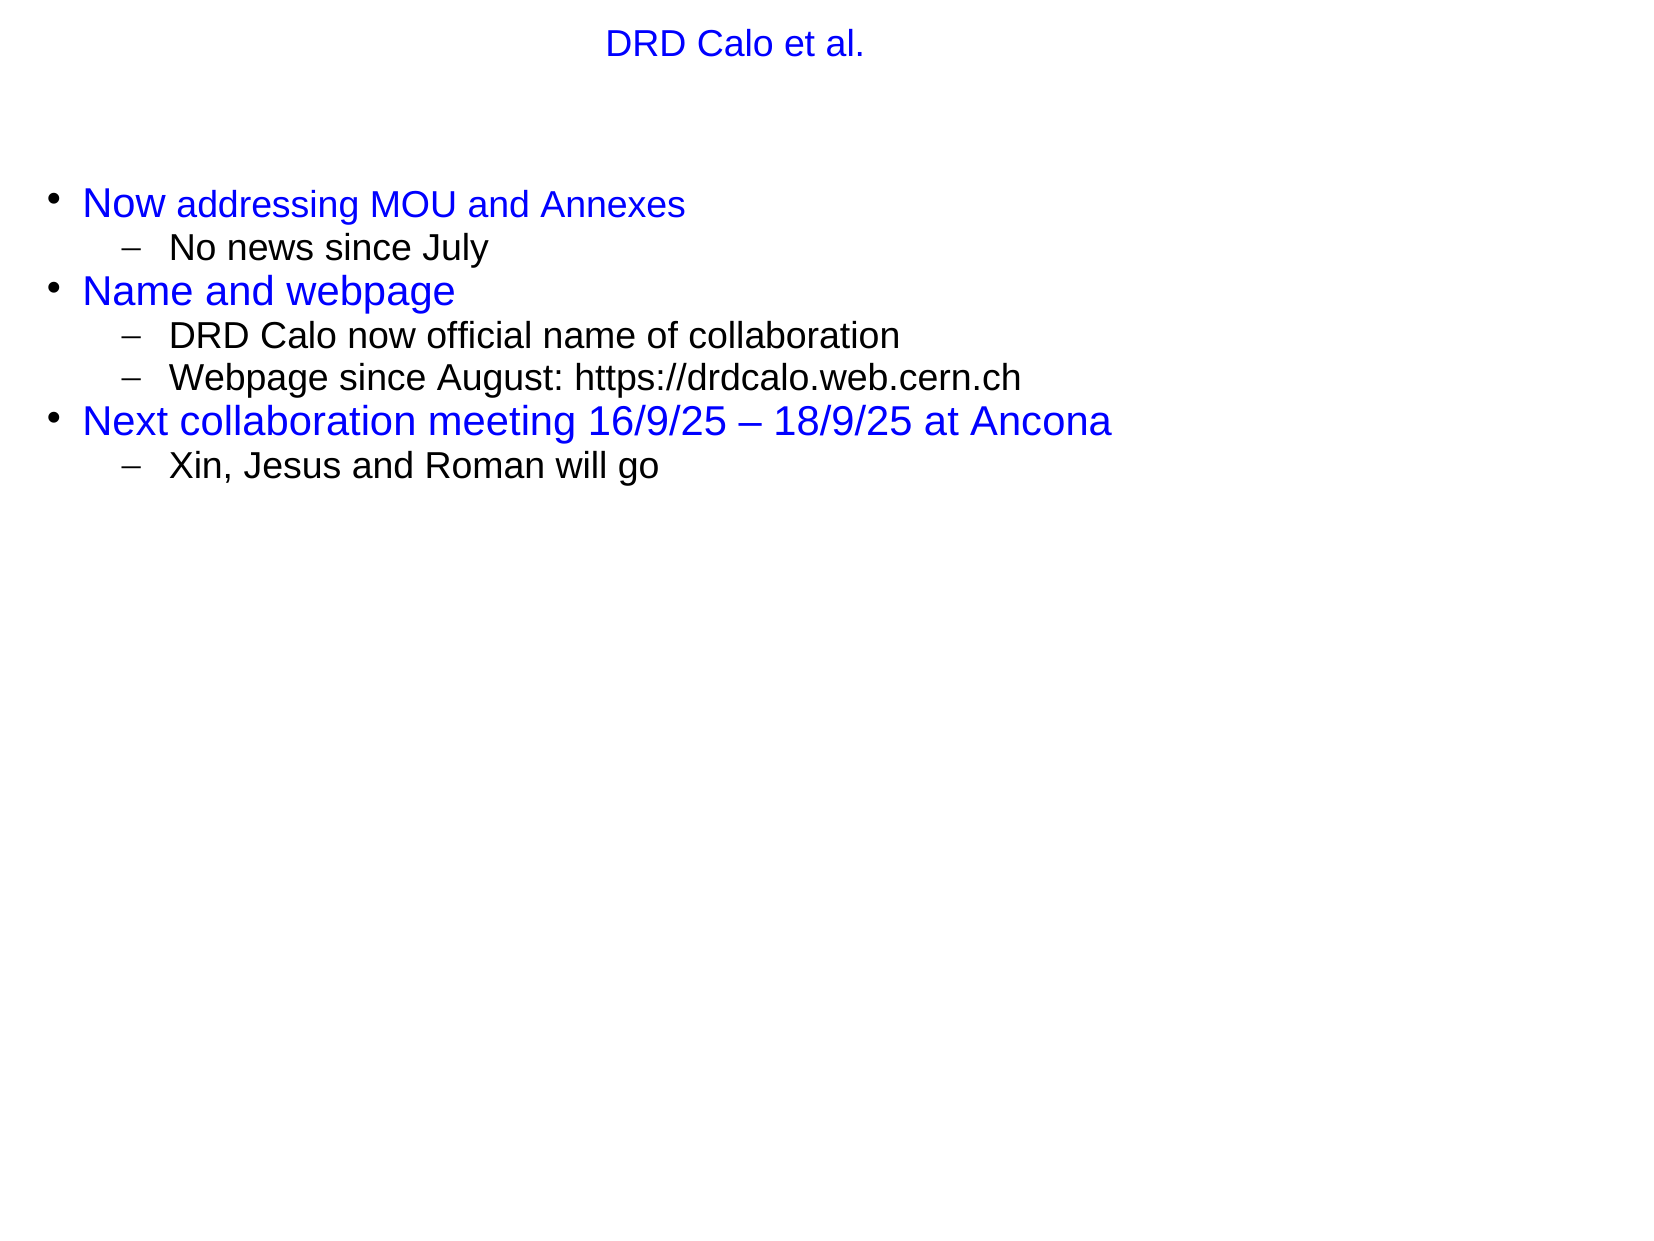

DRD Calo et al.
Now addressing MOU and Annexes
No news since July
Name and webpage
DRD Calo now official name of collaboration
Webpage since August: https://drdcalo.web.cern.ch
Next collaboration meeting 16/9/25 – 18/9/25 at Ancona
Xin, Jesus and Roman will go